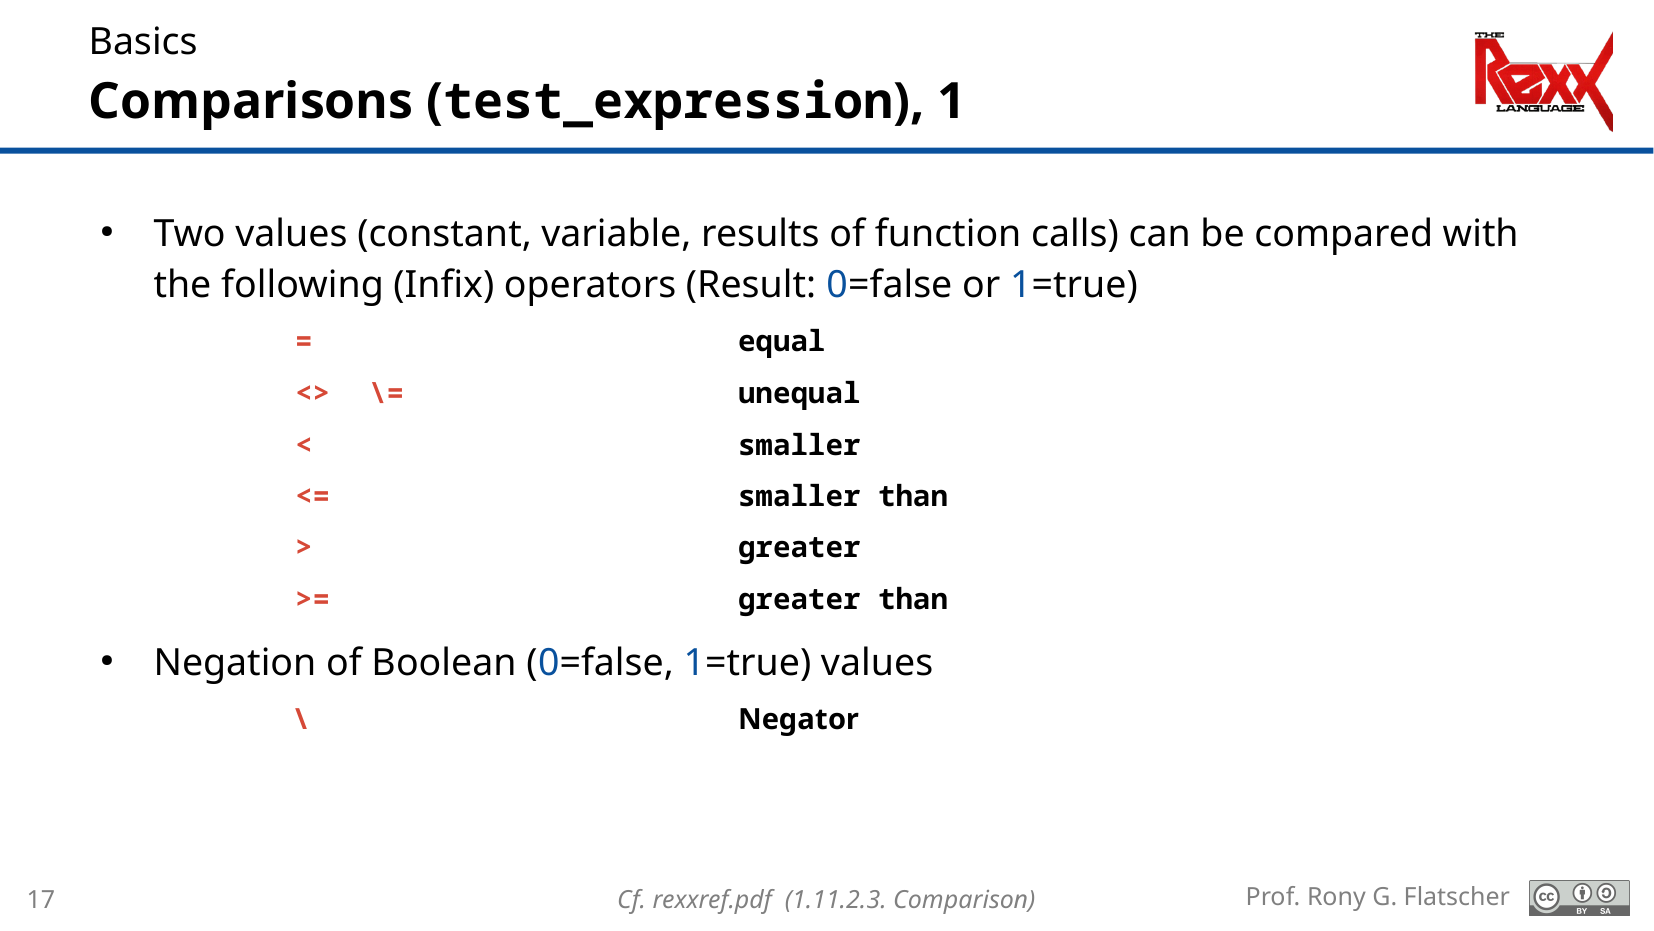

# Basics Comparisons (test_expression), 1
Two values (constant, variable, results of function calls) can be compared with the following (Infix) operators (Result: 0=false or 1=true)
= 				 		equal
<> 	\= 			 		unequal
< 				smaller
<= 				 		smaller than
> 			 			greater
>= 						greater than
Negation of Boolean (0=false, 1=true) values
\ 						Negator
Cf. rexxref.pdf (1.11.2.3. Comparison)